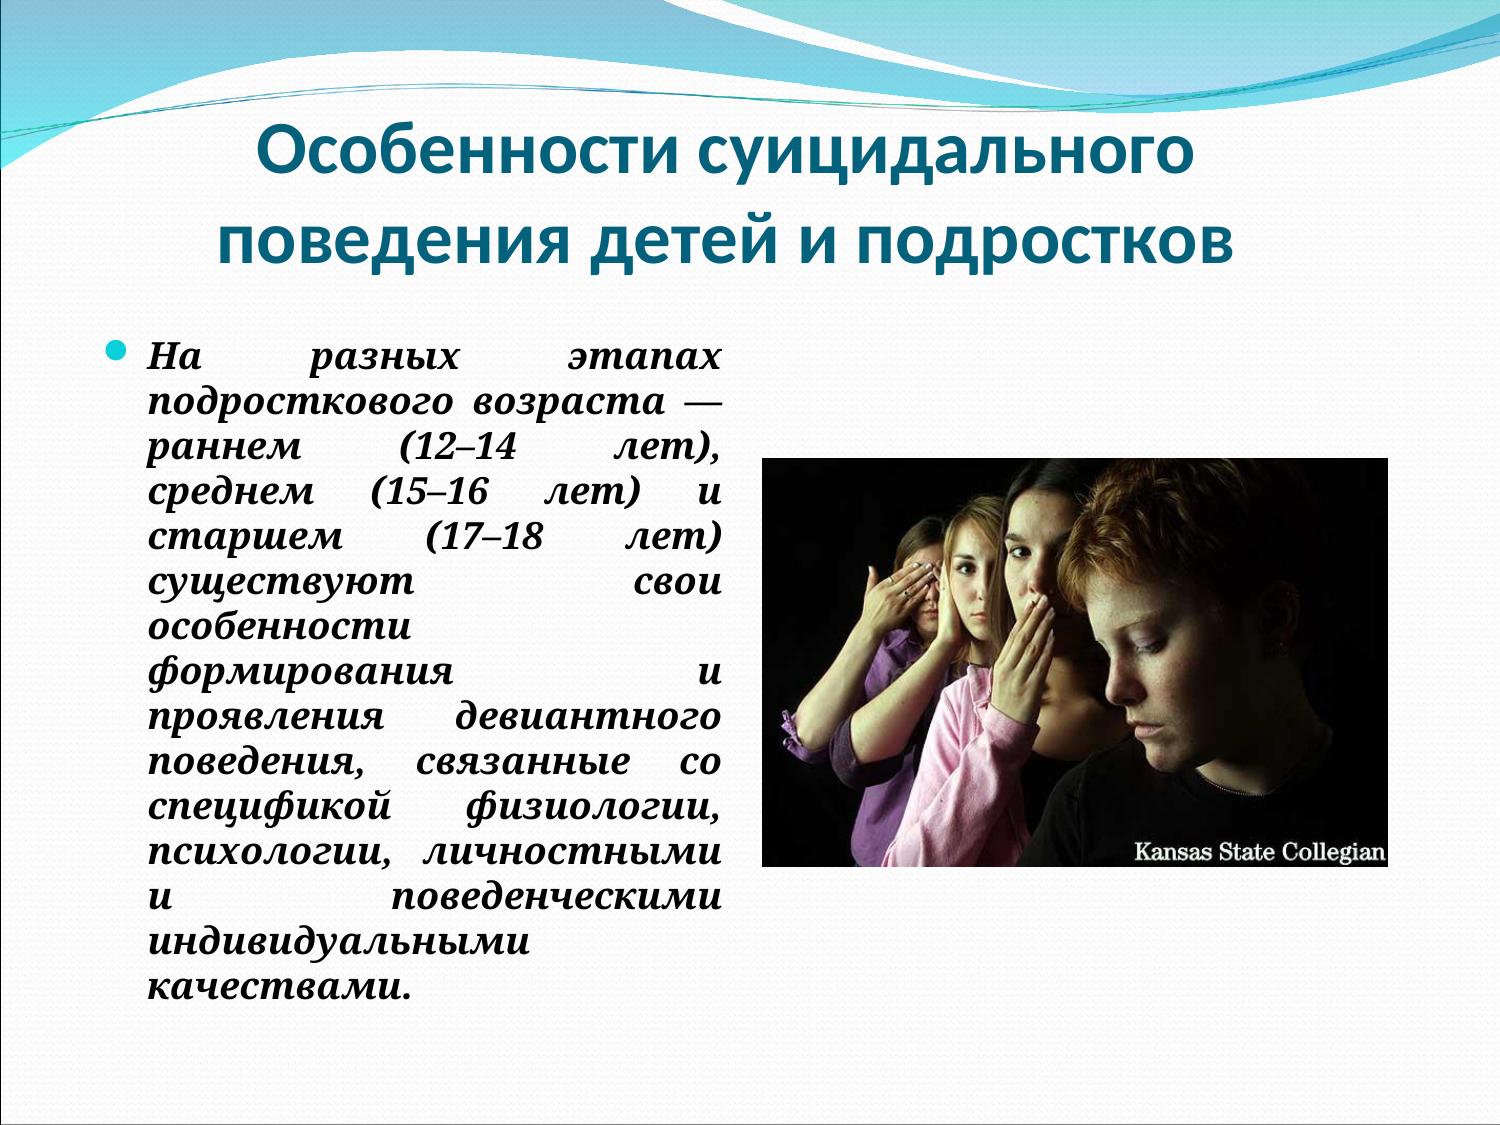

# Особенности суицидального поведения детей и подростков
На разных этапах подросткового возраста — раннем (12–14 лет), среднем (15–16 лет) и старшем (17–18 лет) существуют свои особенности формирования и проявления девиантного поведения, связанные со спецификой физиологии, психологии, личностными и поведенческими индивидуальными качествами.